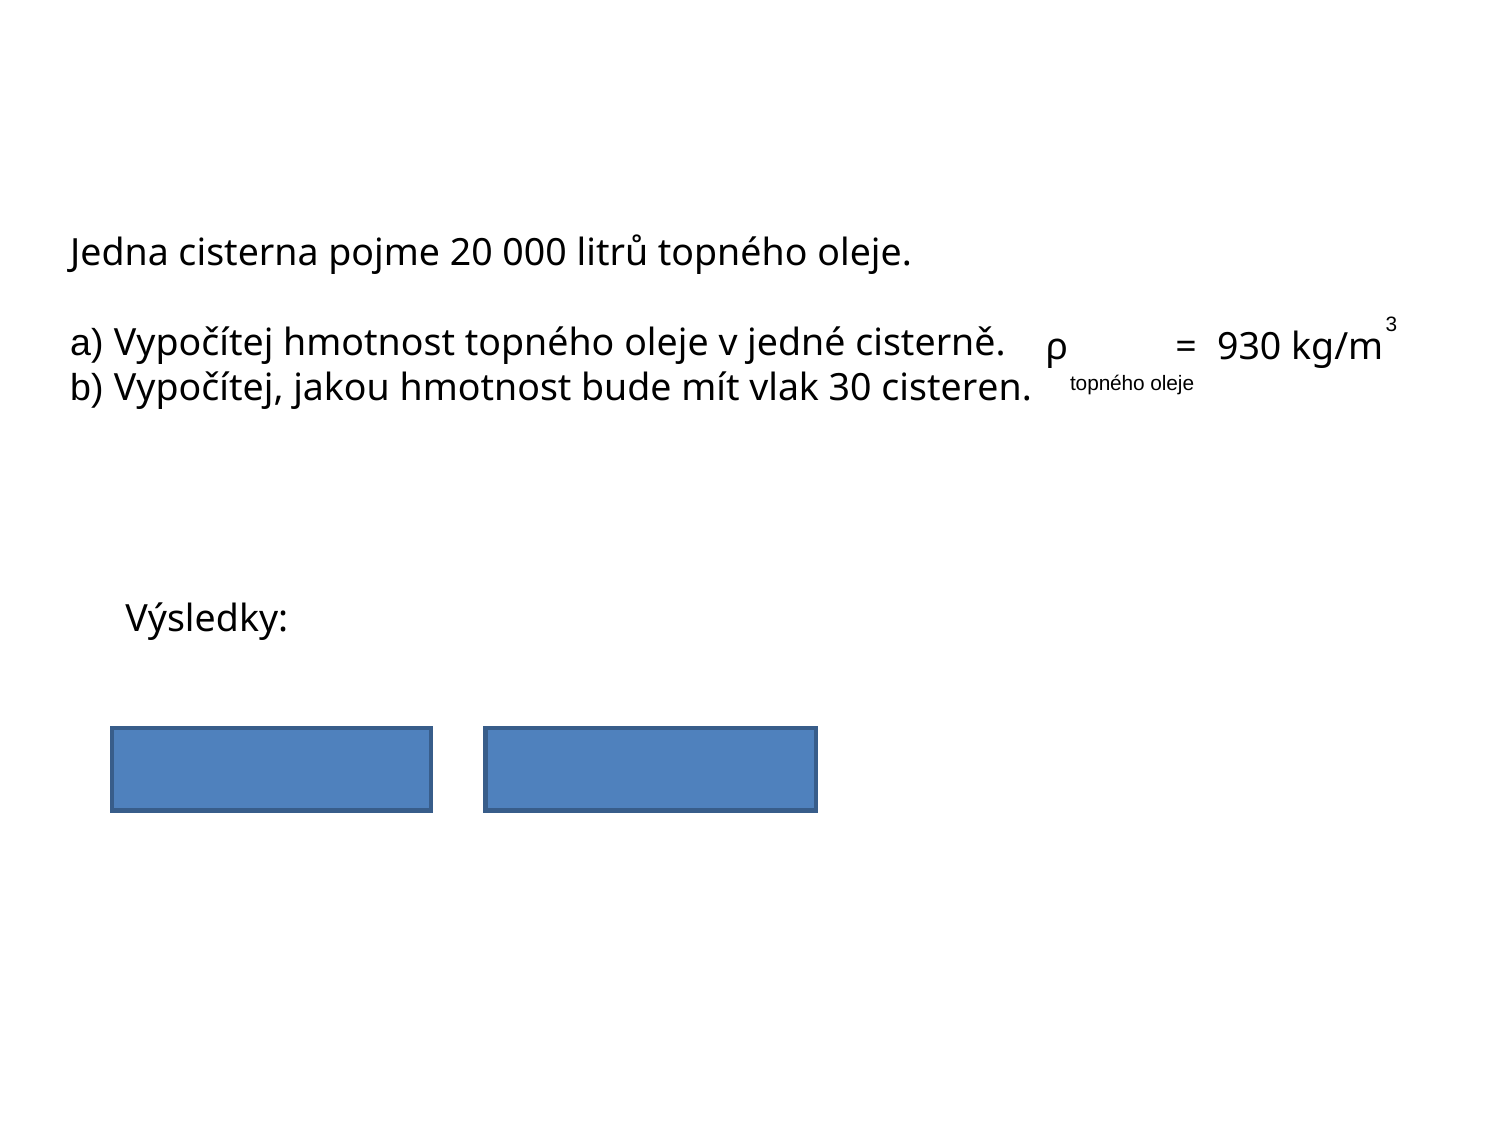

Jedna cisterna pojme 20 000 litrů topného oleje.
 Vypočítej hmotnost topného oleje v jedné cisterně.
 Vypočítej, jakou hmotnost bude mít vlak 30 cisteren.
3
 = 930 kg/m
ρ
topného oleje
Výsledky:
a) 18 600 kg
b) 558 000 kg